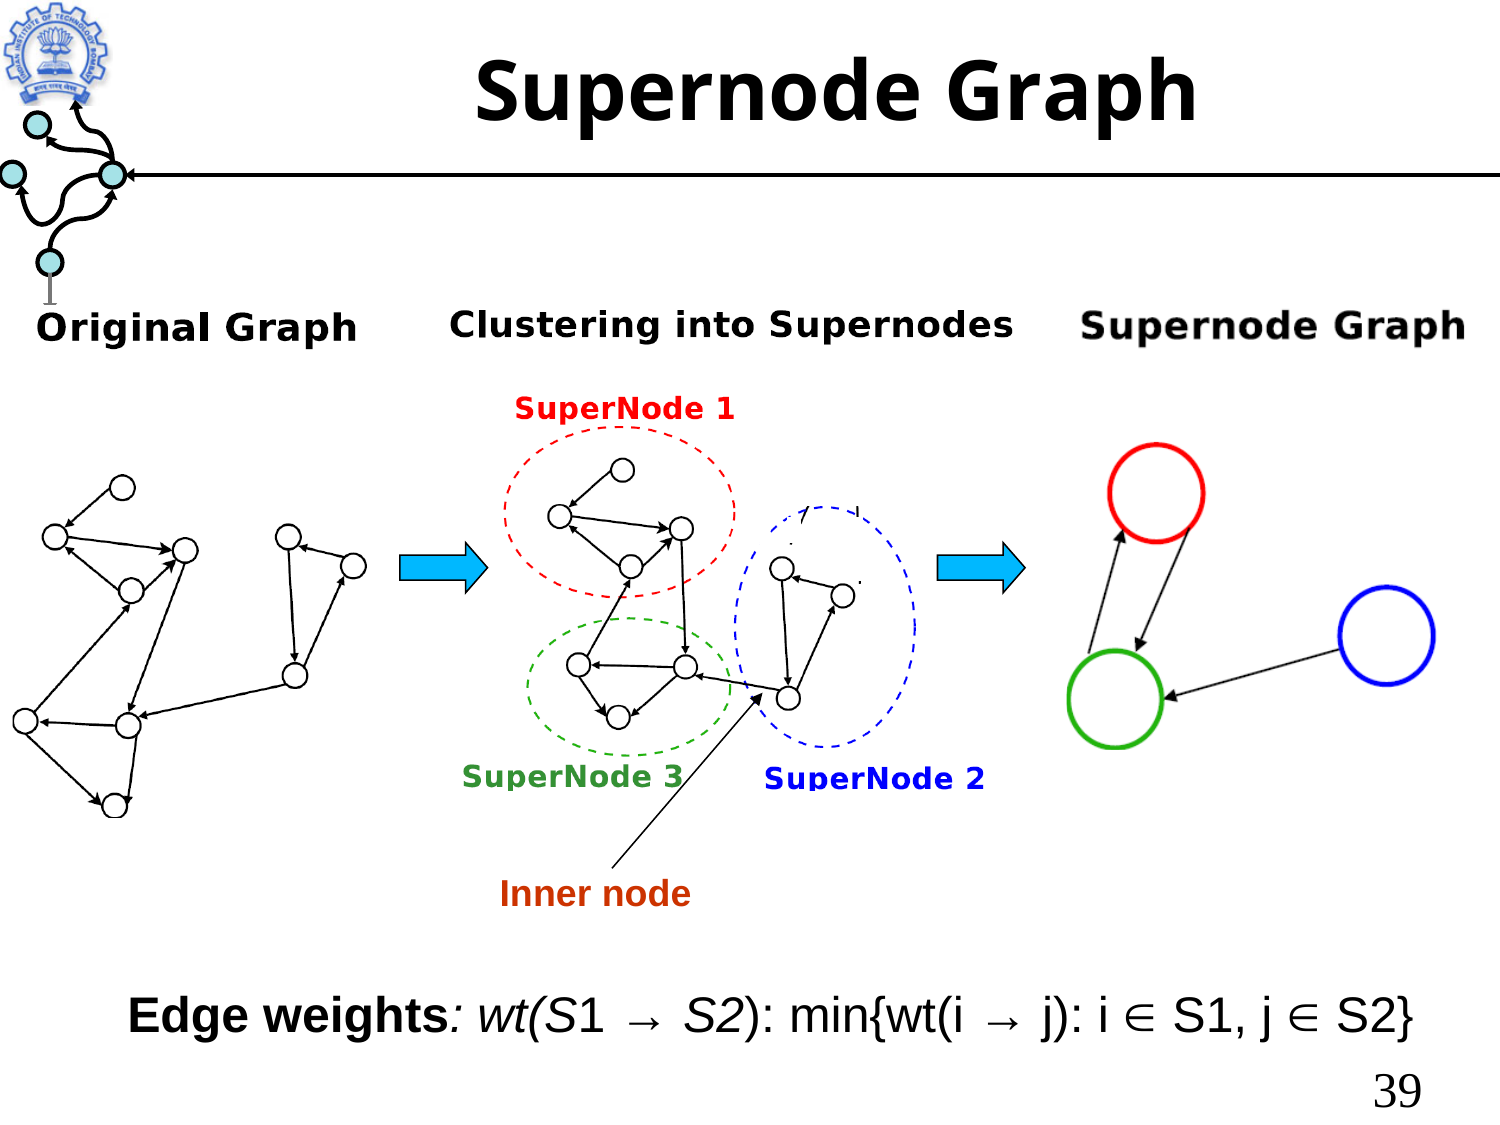

# Supernode Graph
Inner node
Edge weights: wt(S1 → S2): min{wt(i → j): i  S1, j  S2}
39